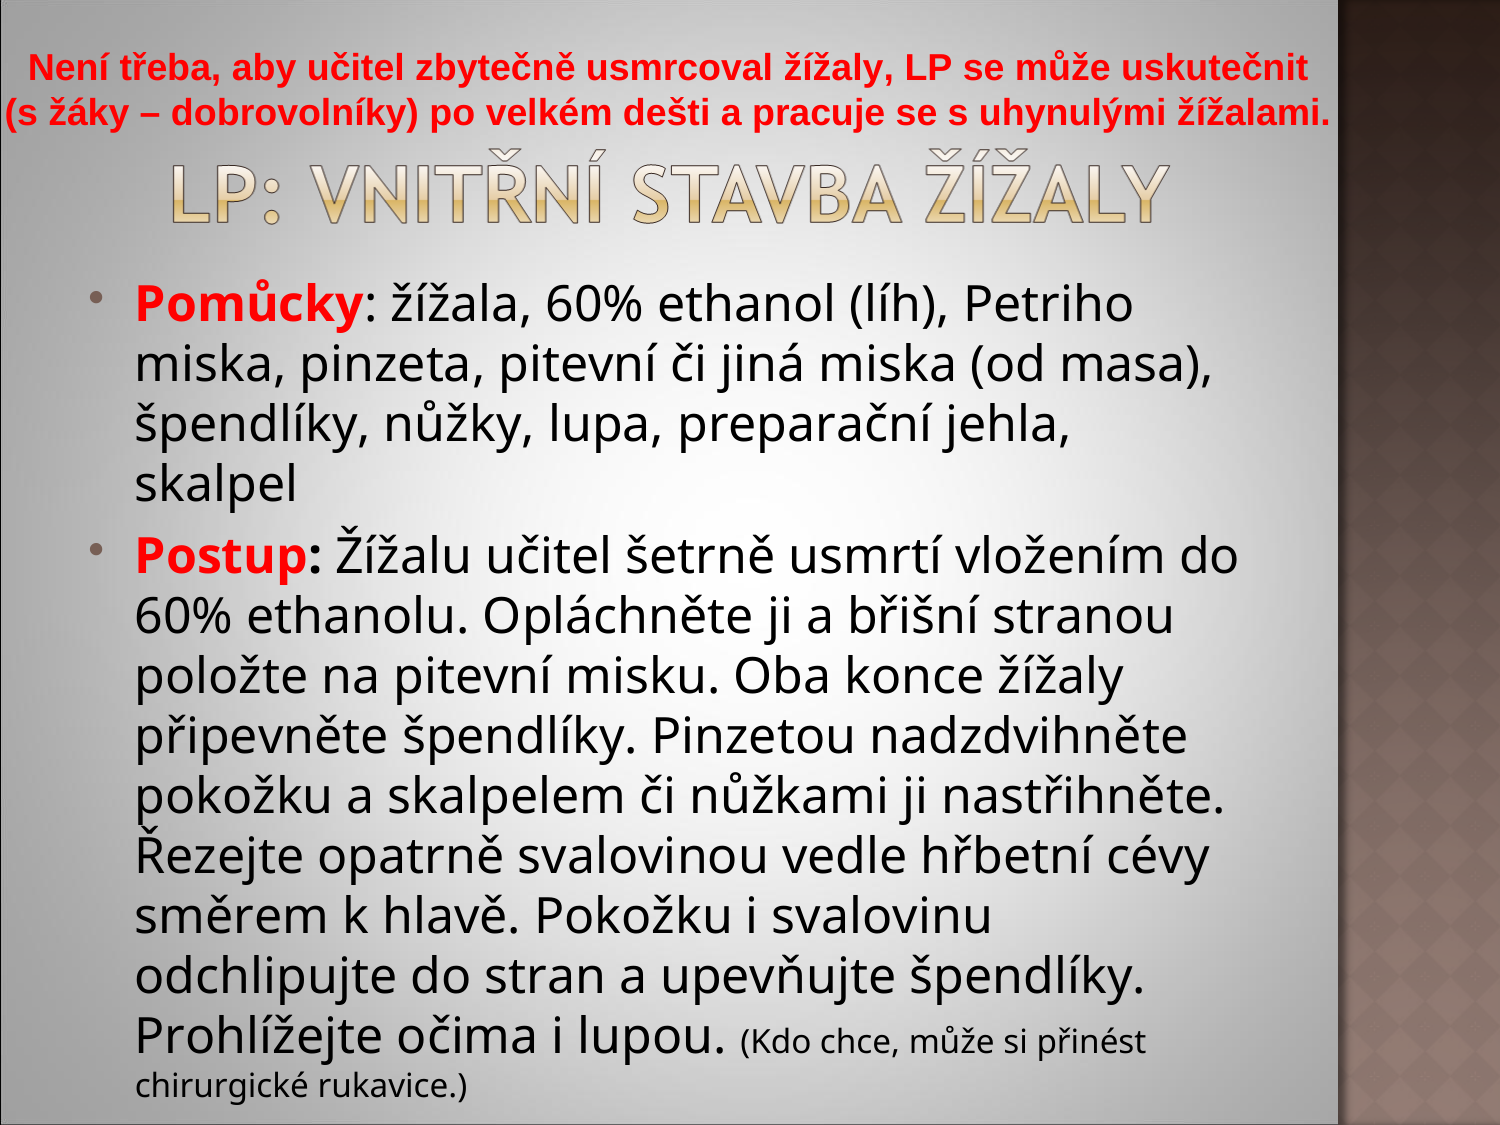

Není třeba, aby učitel zbytečně usmrcoval žížaly, LP se může uskutečnit
(s žáky – dobrovolníky) po velkém dešti a pracuje se s uhynulými žížalami.
# Pomůcky: žížala, 60% ethanol (líh), Petriho miska, pinzeta, pitevní či jiná miska (od masa), špendlíky, nůžky, lupa, preparační jehla, skalpel
Postup: Žížalu učitel šetrně usmrtí vložením do 60% ethanolu. Opláchněte ji a břišní stranou položte na pitevní misku. Oba konce žížaly připevněte špendlíky. Pinzetou nadzdvihněte pokožku a skalpelem či nůžkami ji nastřihněte. Řezejte opatrně svalovinou vedle hřbetní cévy směrem k hlavě. Pokožku i svalovinu odchlipujte do stran a upevňujte špendlíky. Prohlížejte očima i lupou. (Kdo chce, může si přinést chirurgické rukavice.)
Proveďte nákres s popisem.